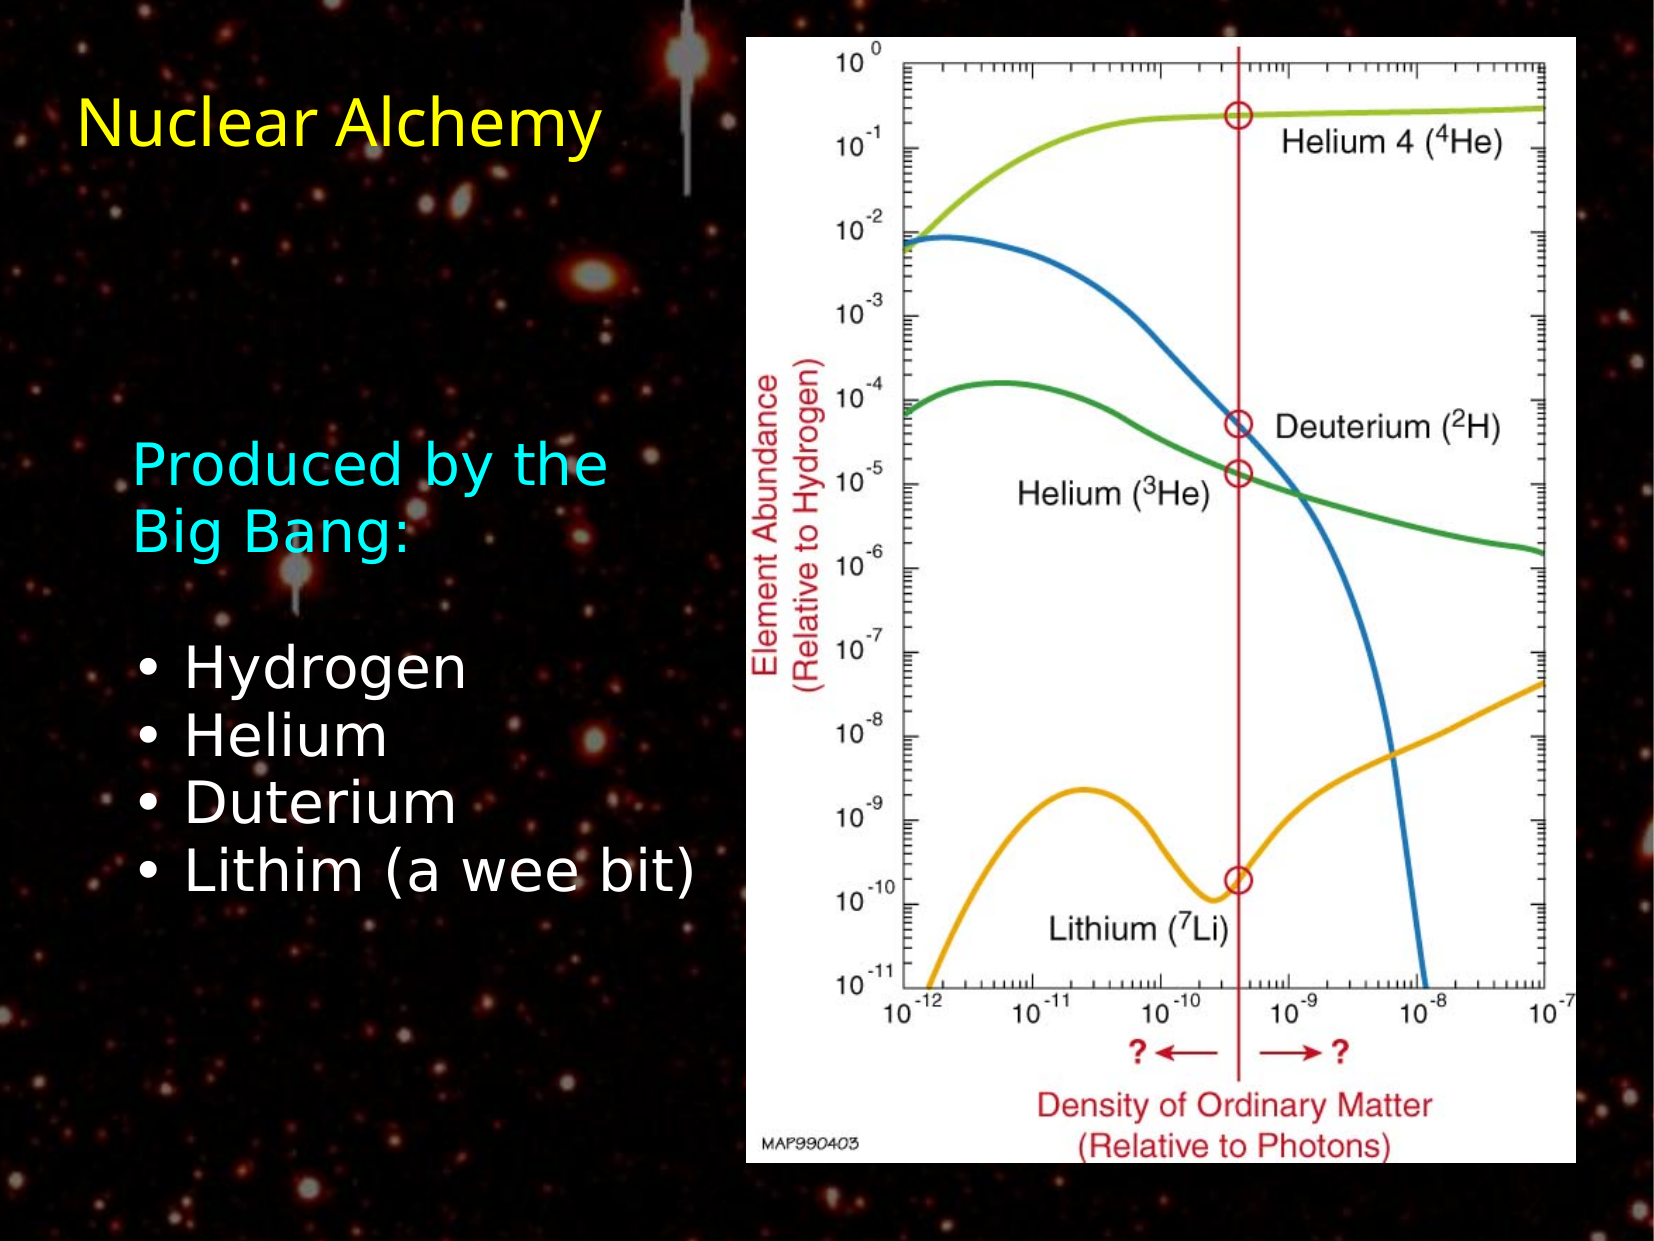

Nuclear Alchemy
Produced by the
Big Bang:
• Hydrogen
• Helium
• Duterium
• Lithim (a wee bit)